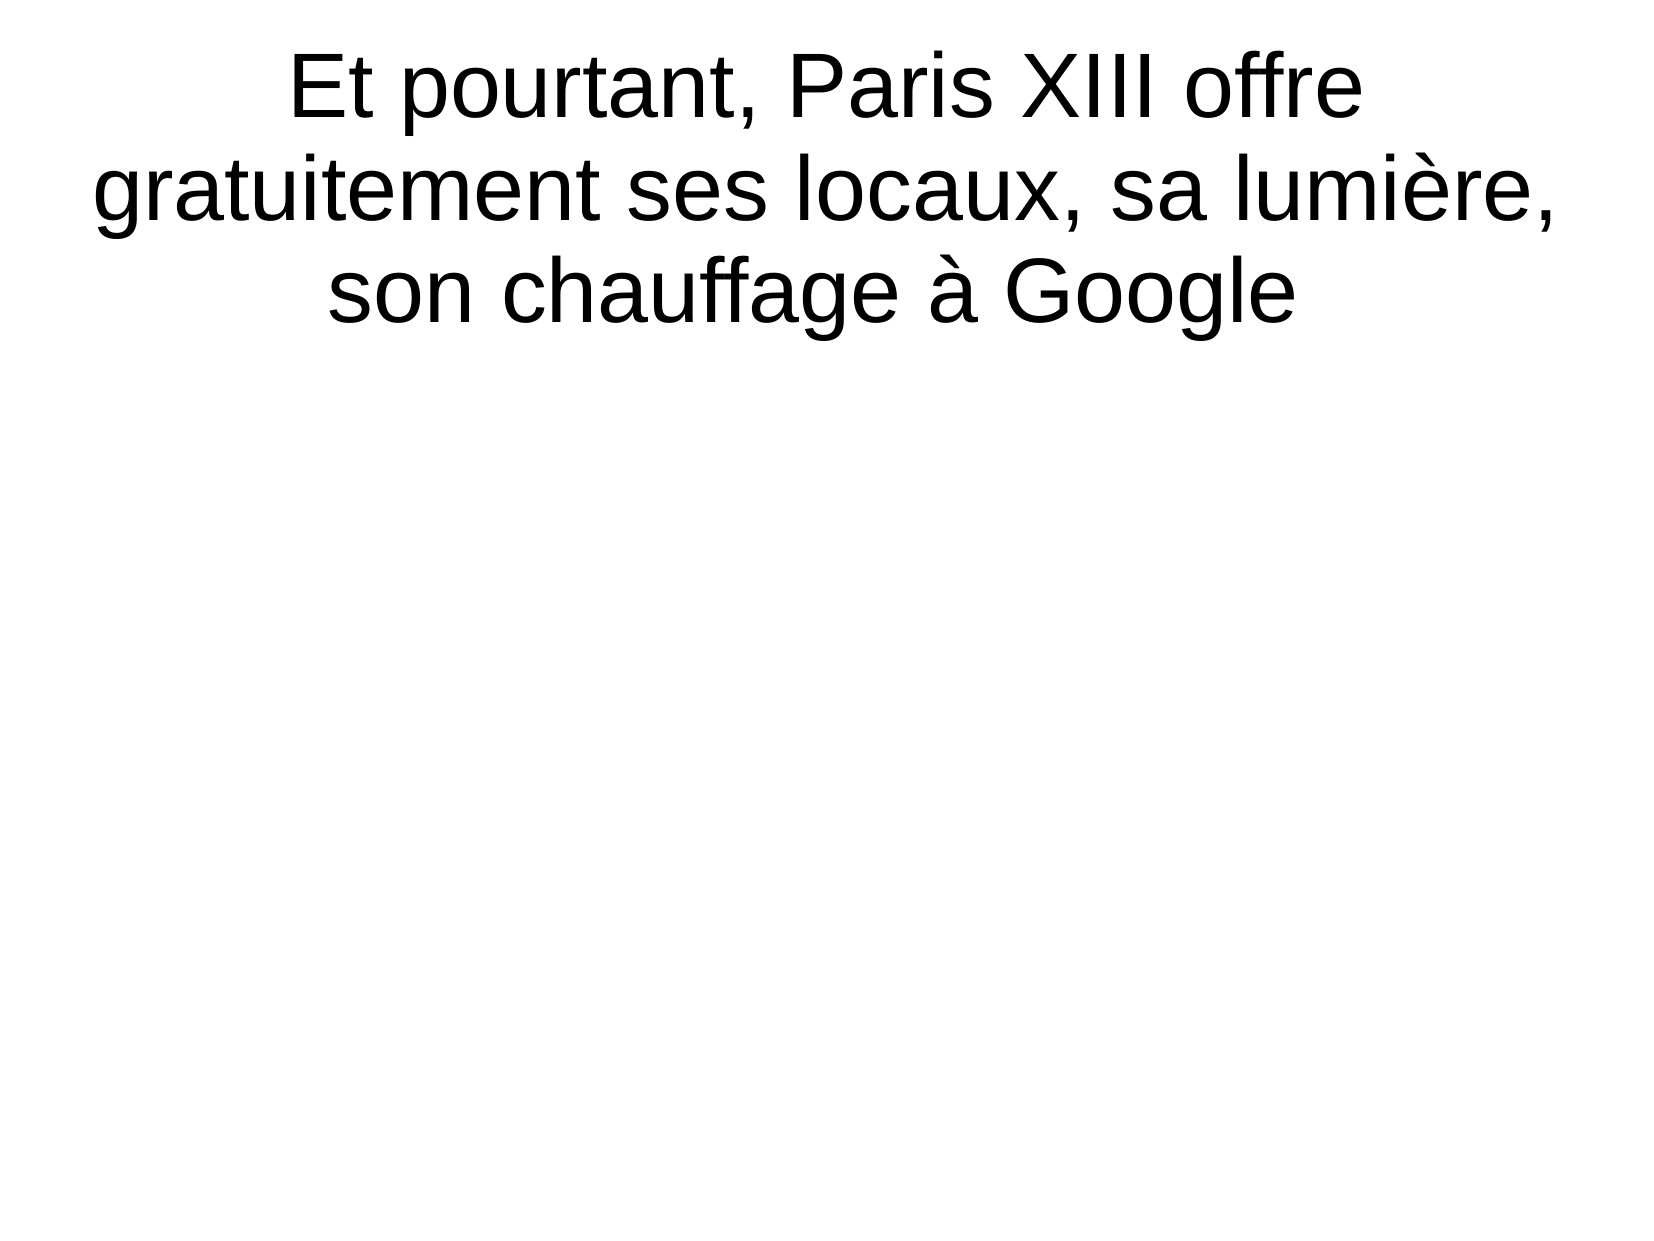

# Et pourtant, Paris XIII offre gratuitement ses locaux, sa lumière, son chauffage à Google